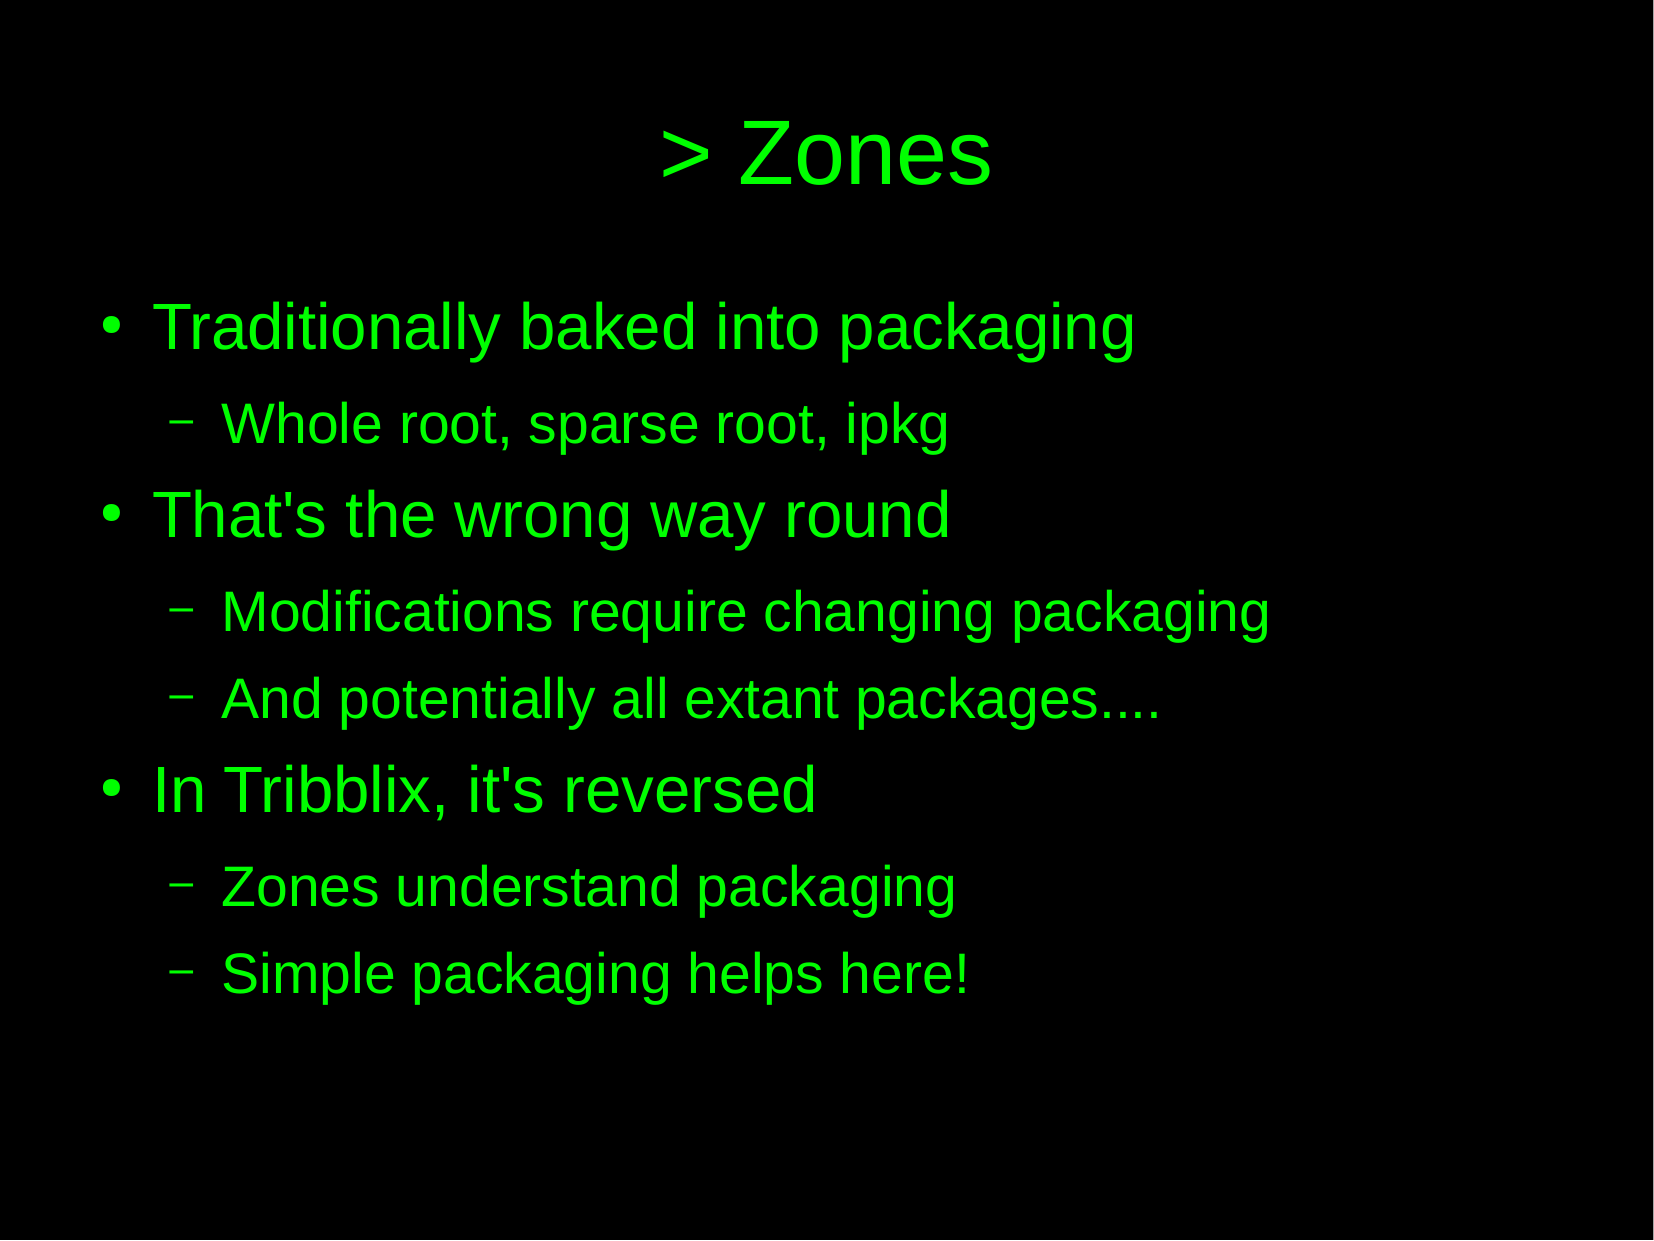

# > Zones
Traditionally baked into packaging
Whole root, sparse root, ipkg
That's the wrong way round
Modifications require changing packaging
And potentially all extant packages....
In Tribblix, it's reversed
Zones understand packaging
Simple packaging helps here!